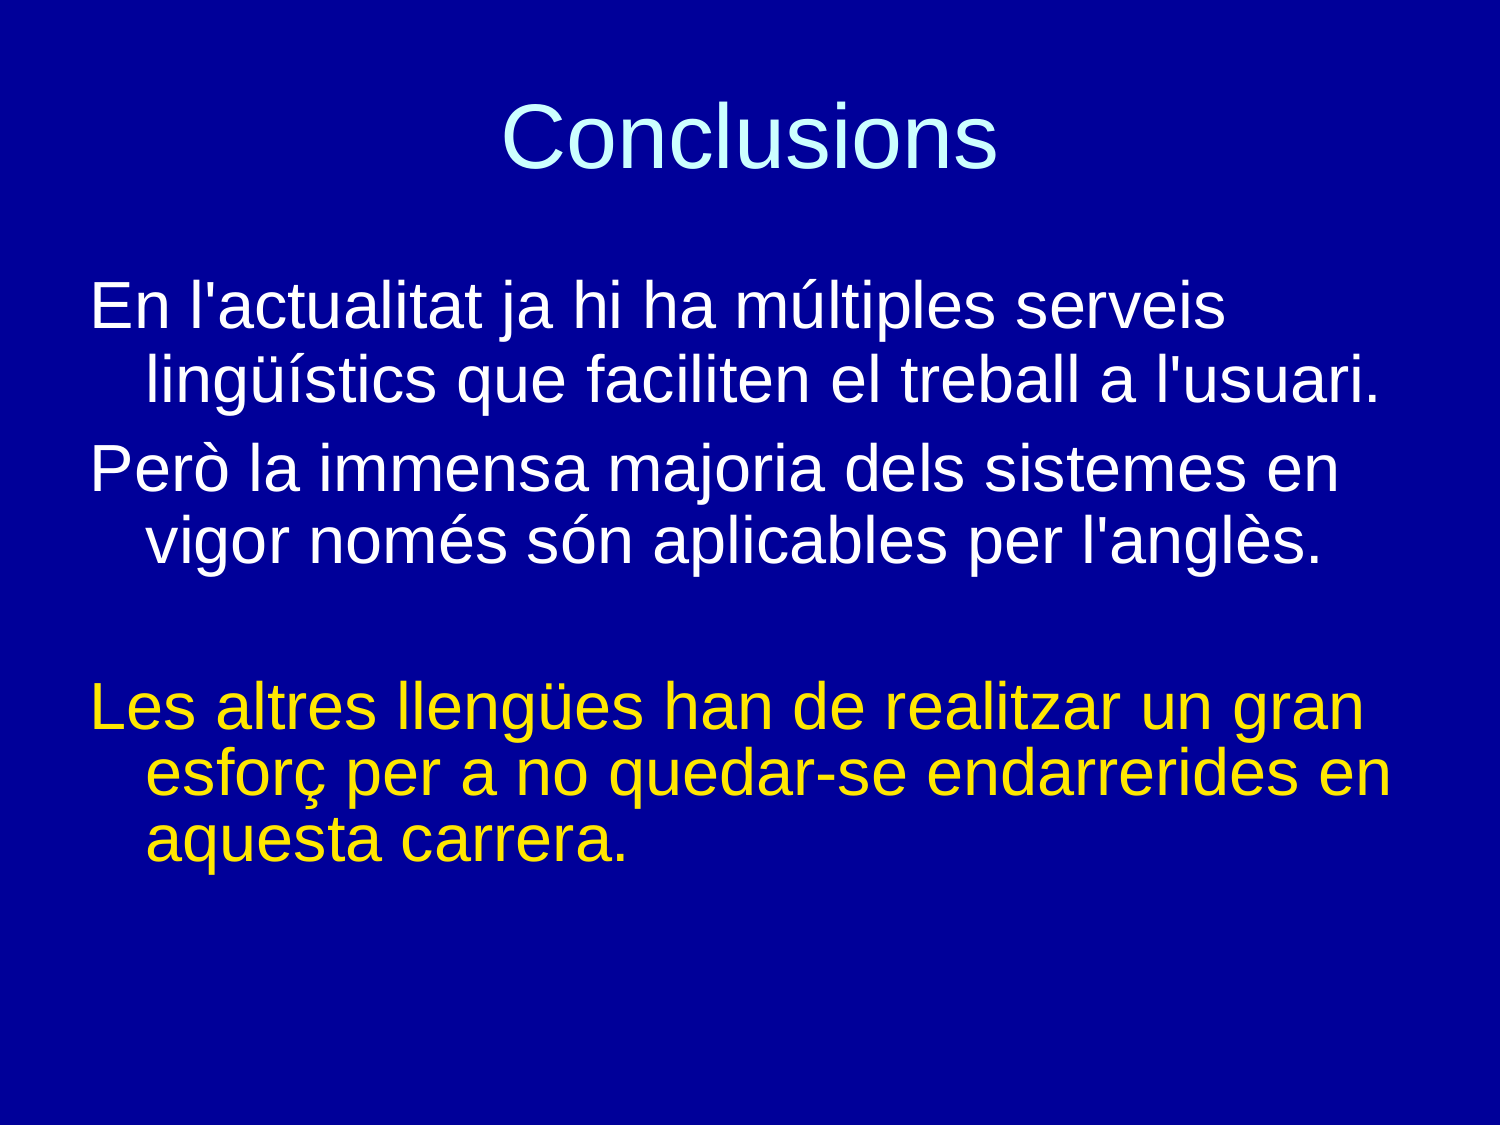

# Conclusions
En l'actualitat ja hi ha múltiples serveis lingüístics que faciliten el treball a l'usuari.
Però la immensa majoria dels sistemes en vigor només són aplicables per l'anglès.
Les altres llengües han de realitzar un gran esforç per a no quedar-se endarrerides en aquesta carrera.